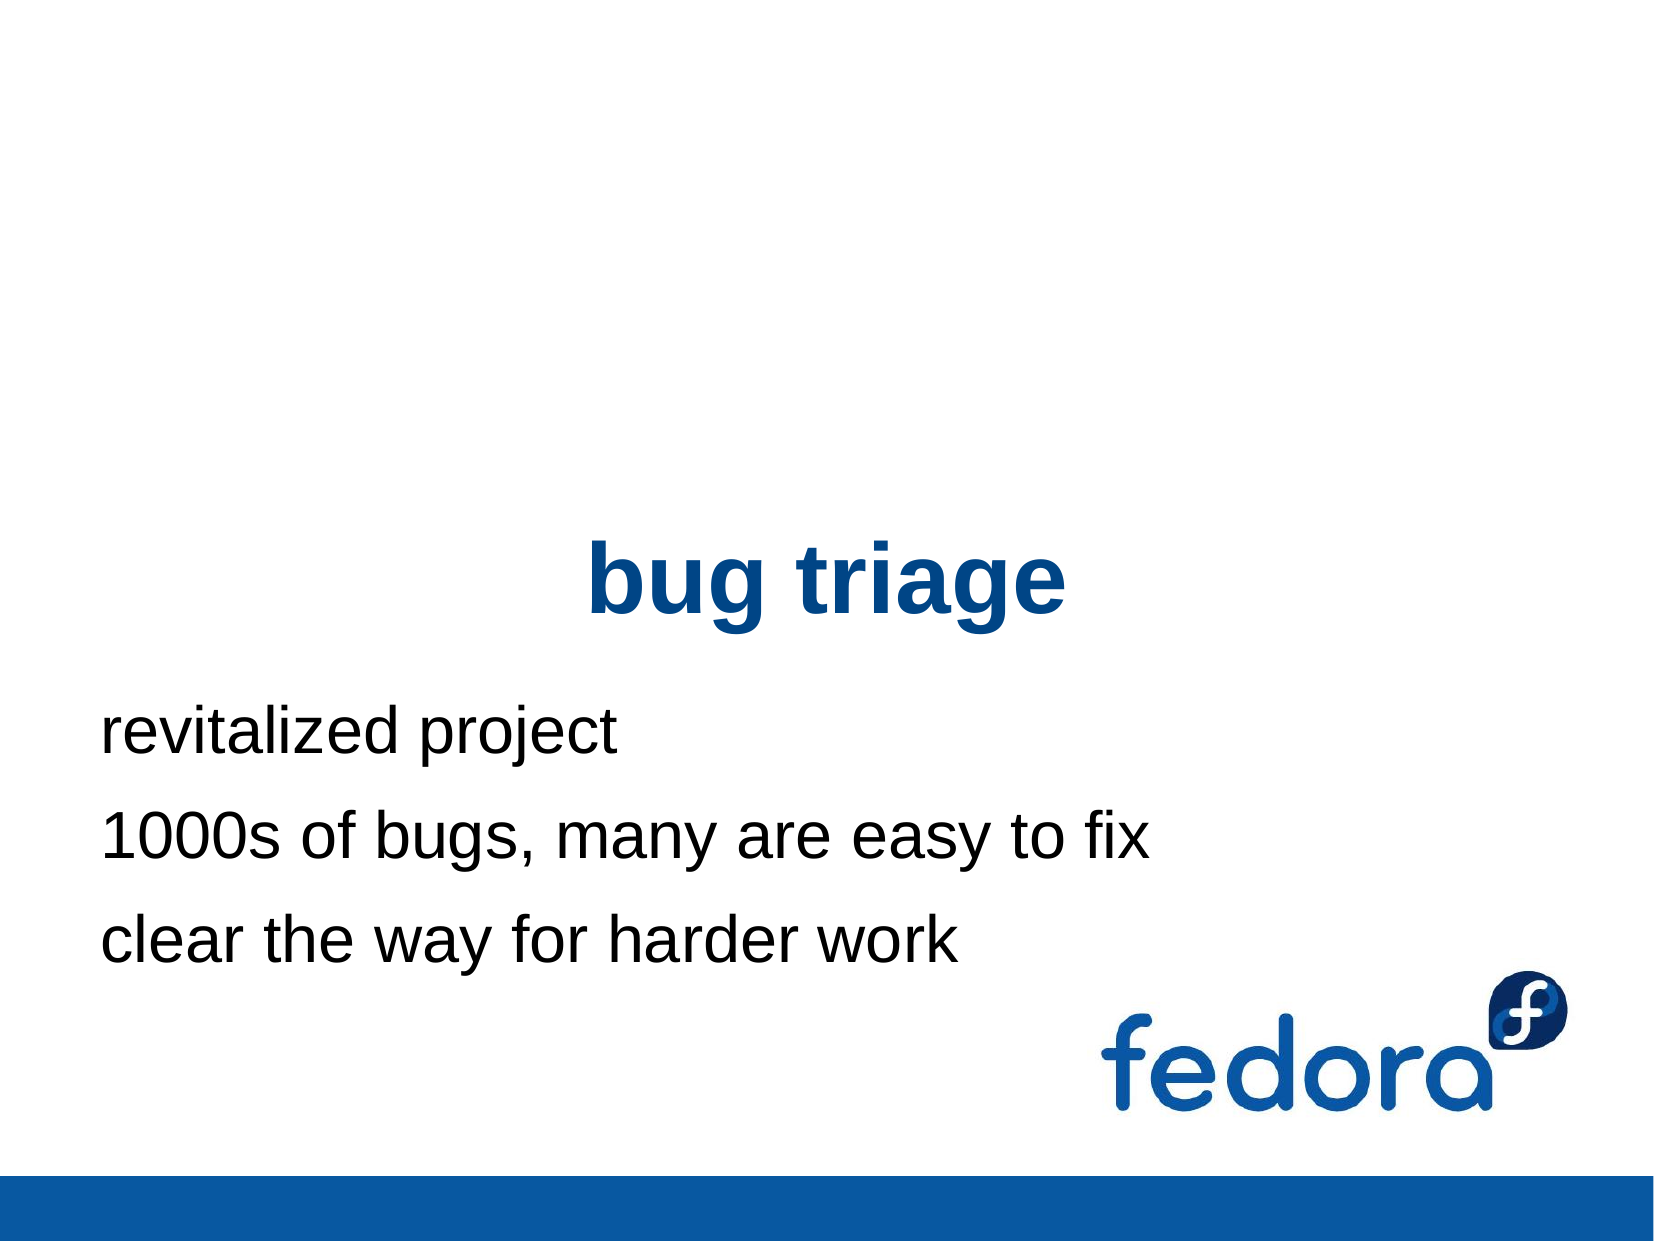

# bug triage
revitalized project
1000s of bugs, many are easy to fix
clear the way for harder work